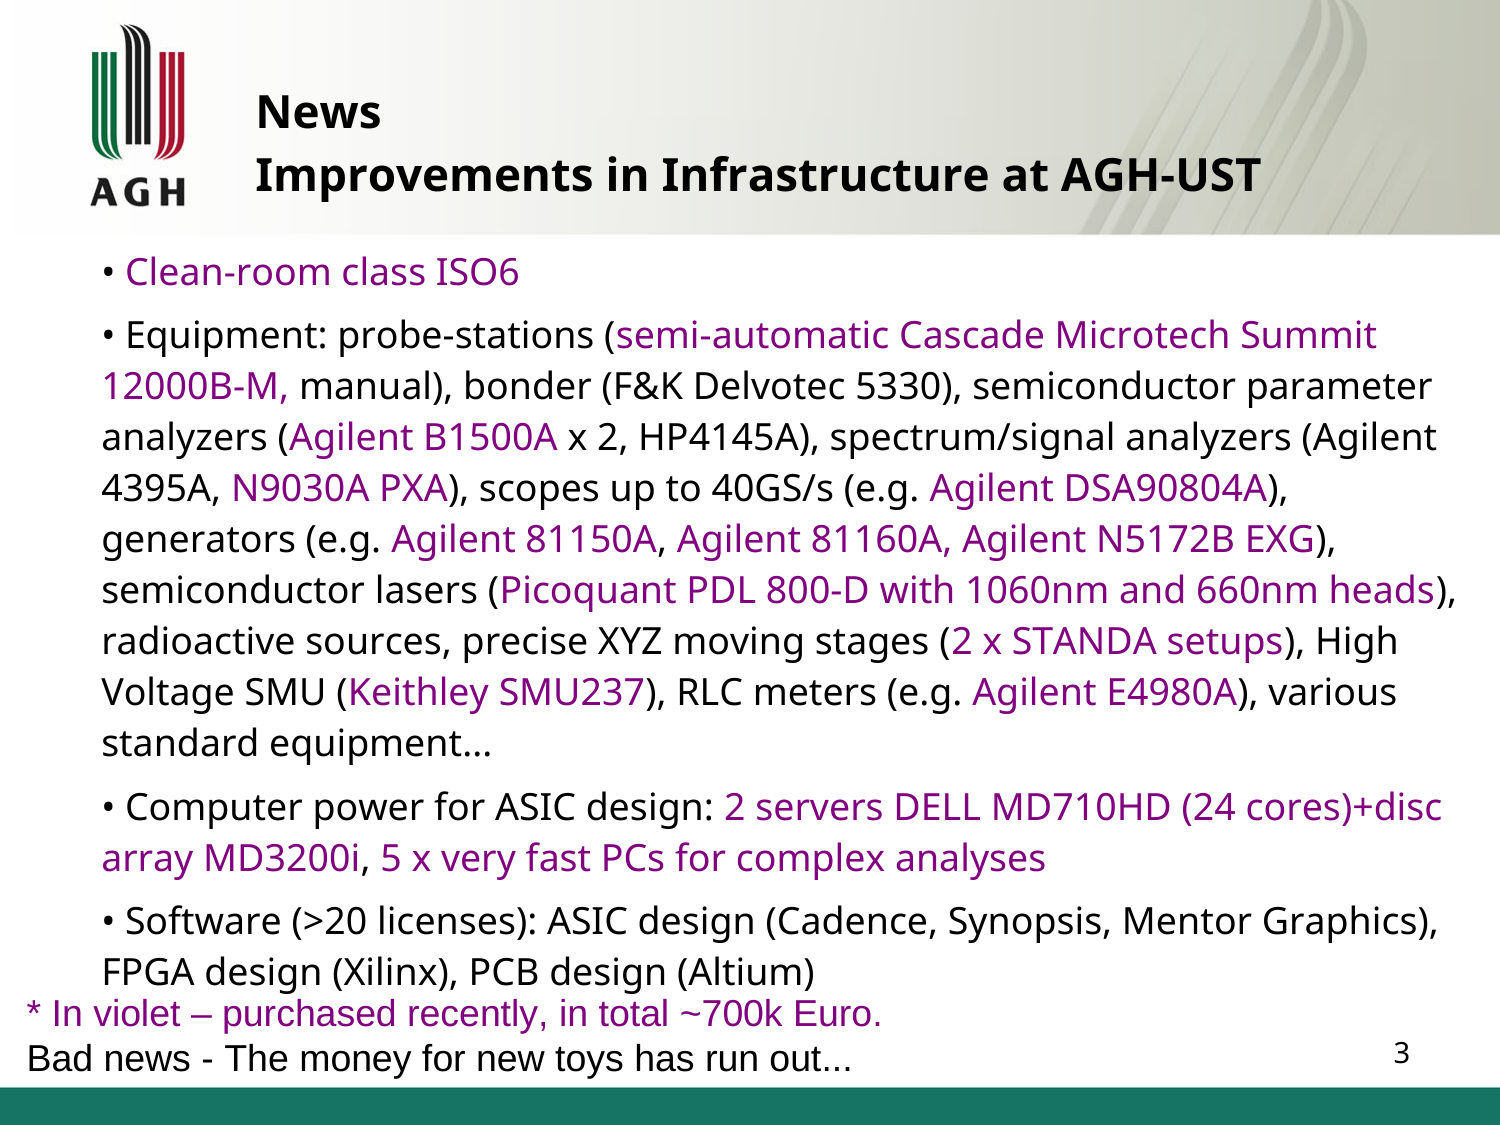

# News Improvements in Infrastructure at AGH-UST
 Clean-room class ISO6
 Equipment: probe-stations (semi-automatic Cascade Microtech Summit 12000B-M, manual), bonder (F&K Delvotec 5330), semiconductor parameter analyzers (Agilent B1500A x 2, HP4145A), spectrum/signal analyzers (Agilent 4395A, N9030A PXA), scopes up to 40GS/s (e.g. Agilent DSA90804A), generators (e.g. Agilent 81150A, Agilent 81160A, Agilent N5172B EXG), semiconductor lasers (Picoquant PDL 800-D with 1060nm and 660nm heads), radioactive sources, precise XYZ moving stages (2 x STANDA setups), High Voltage SMU (Keithley SMU237), RLC meters (e.g. Agilent E4980A), various standard equipment...
 Computer power for ASIC design: 2 servers DELL MD710HD (24 cores)+disc array MD3200i, 5 x very fast PCs for complex analyses
 Software (>20 licenses): ASIC design (Cadence, Synopsis, Mentor Graphics), FPGA design (Xilinx), PCB design (Altium)
* In violet – purchased recently, in total ~700k Euro.
Bad news - The money for new toys has run out...
3